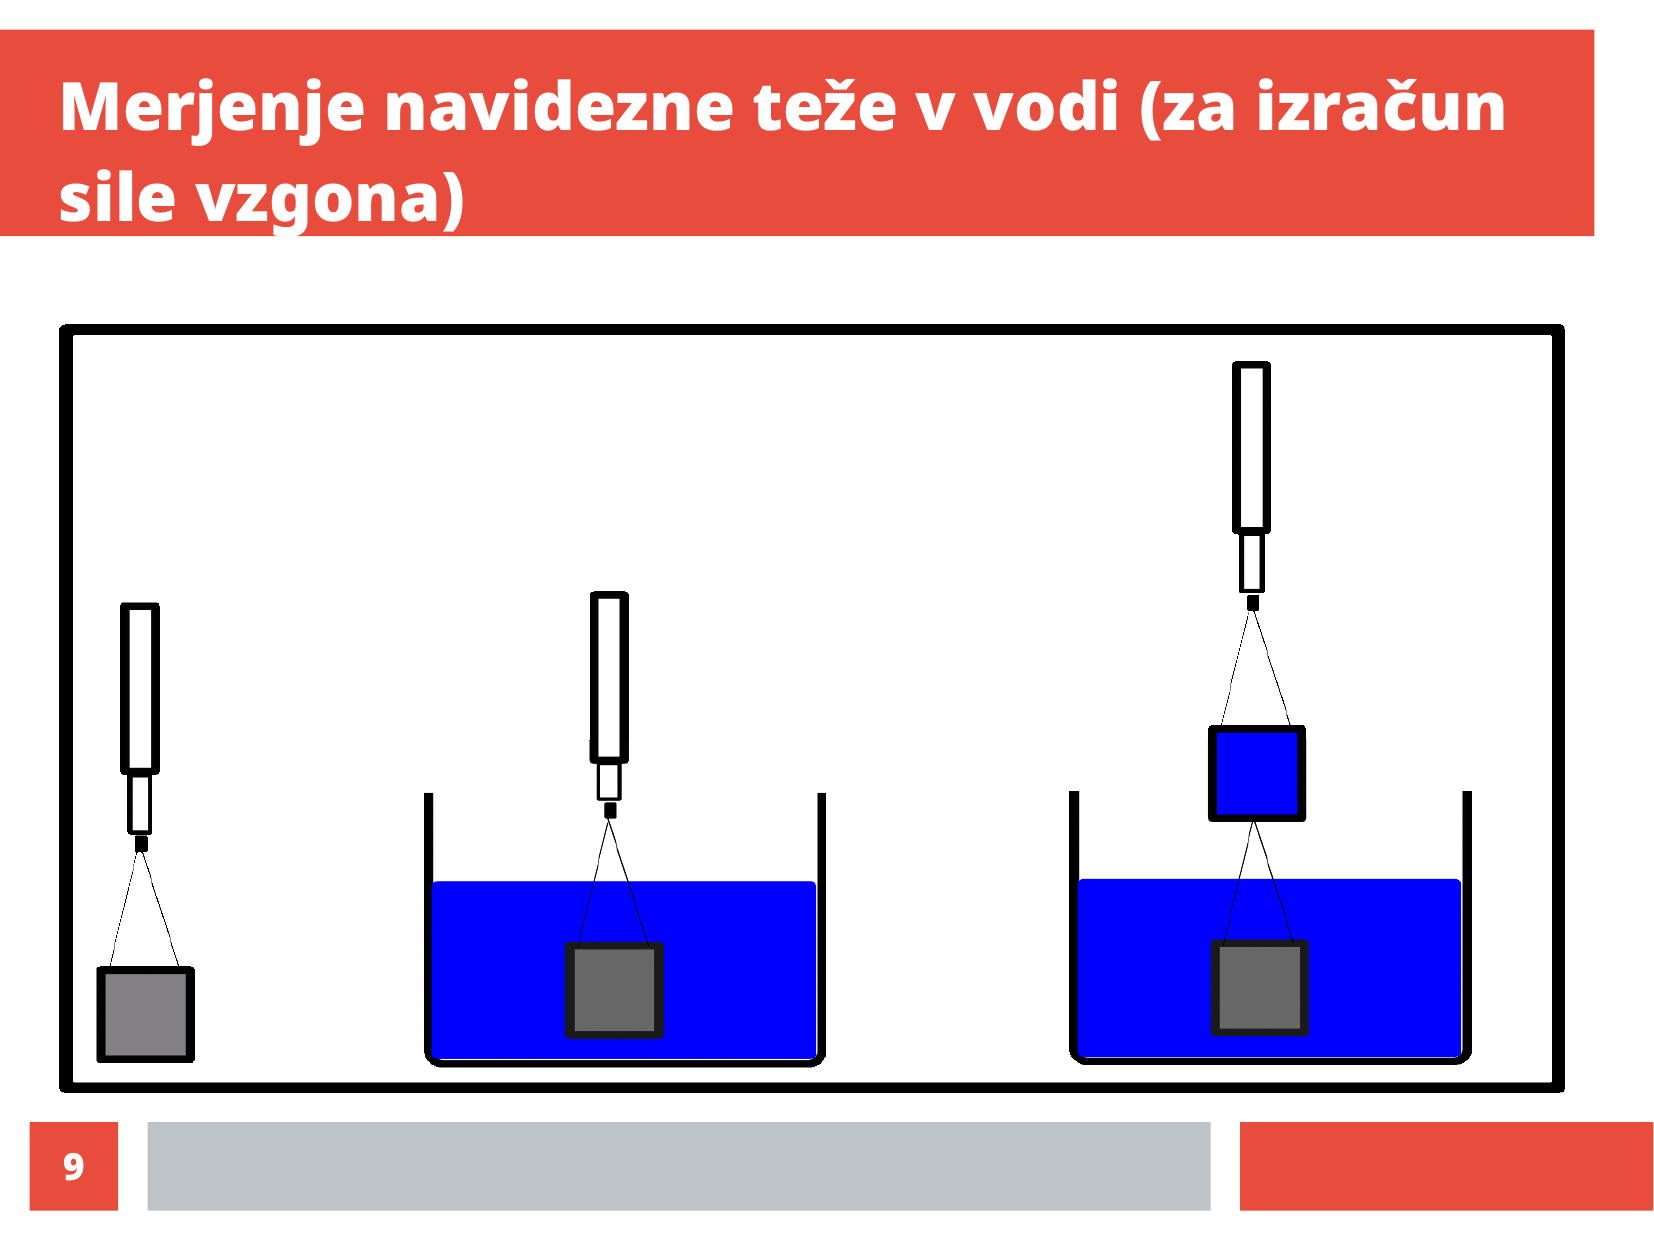

# Merjenje navidezne teže v vodi (za izračun sile vzgona)
9